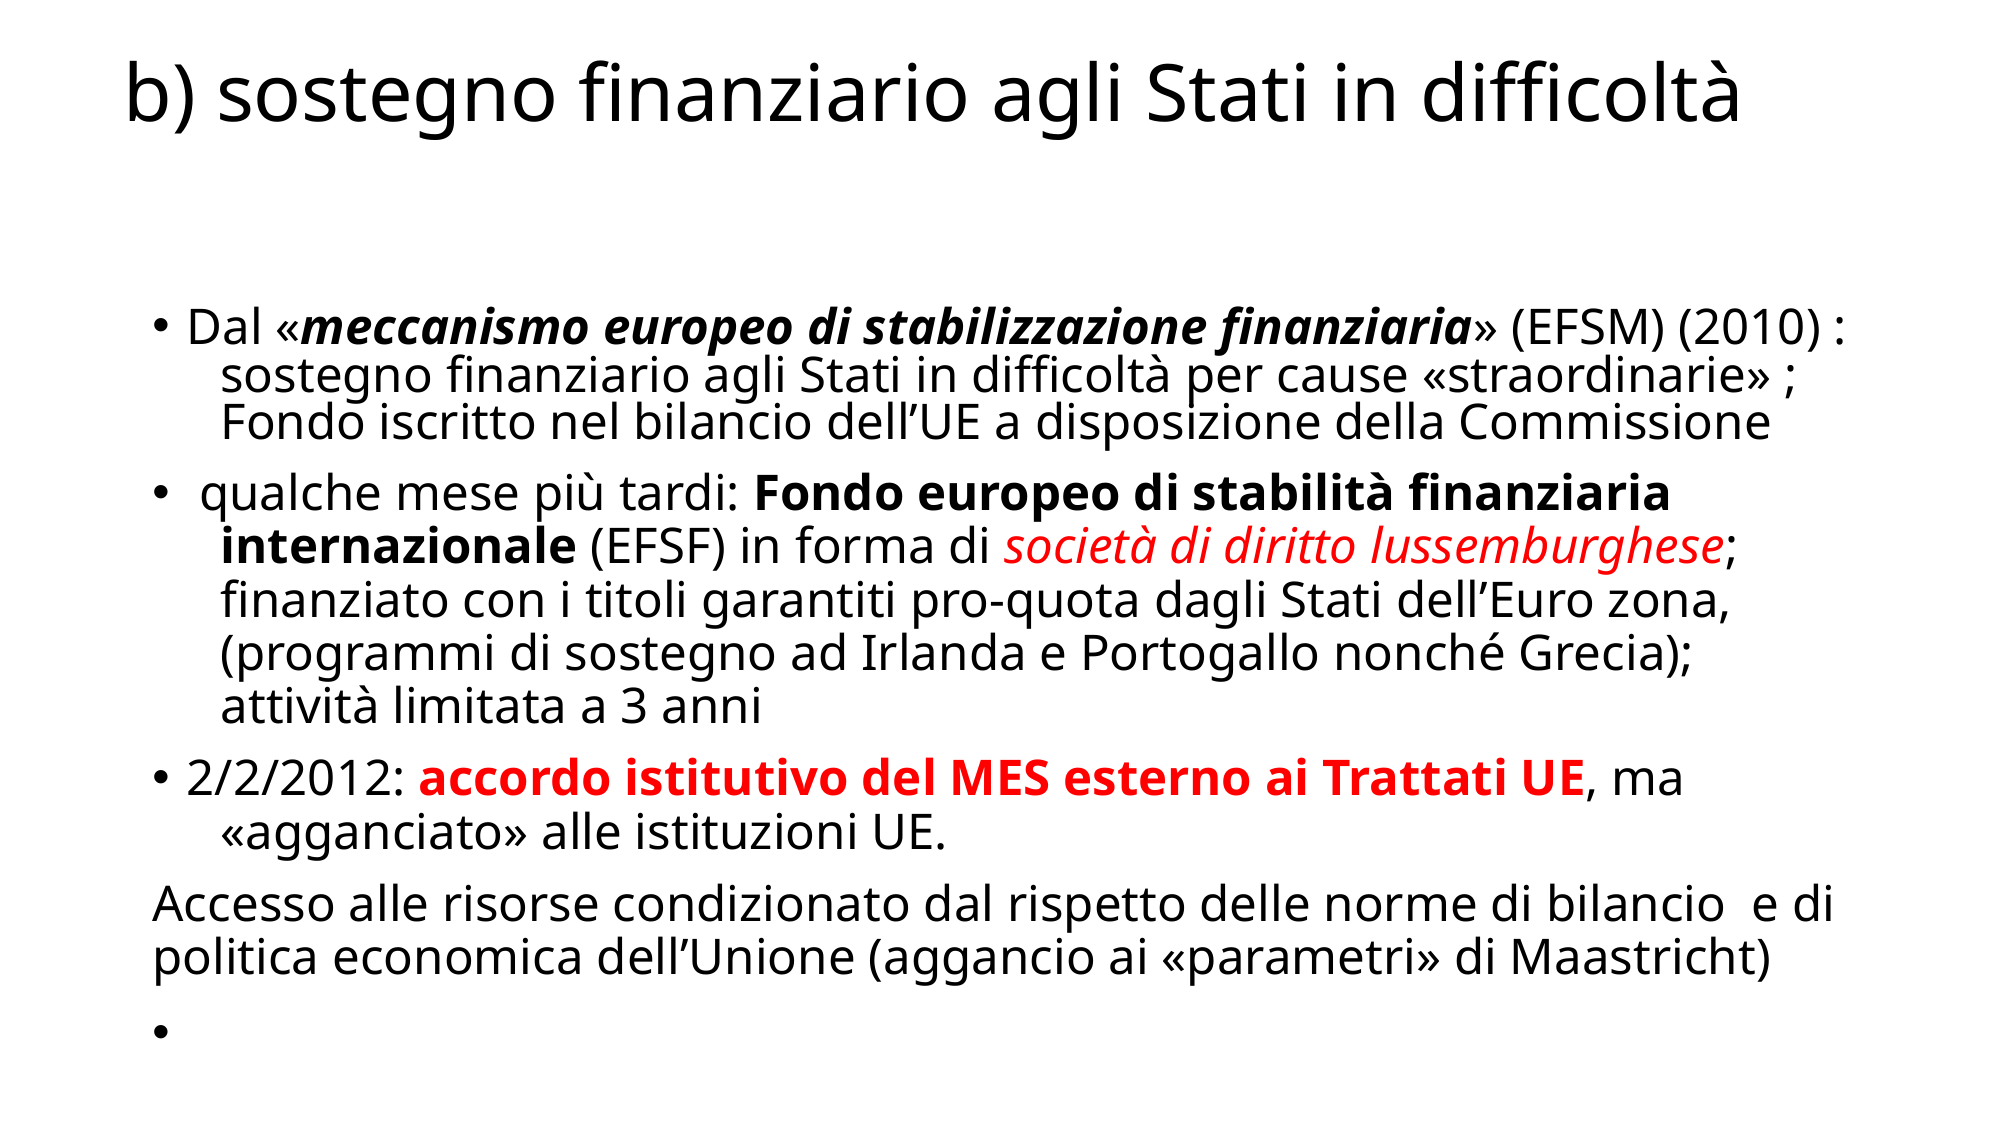

# b) sostegno finanziario agli Stati in difficoltà
Dal «meccanismo europeo di stabilizzazione finanziaria» (EFSM) (2010) : sostegno finanziario agli Stati in difficoltà per cause «straordinarie» ; Fondo iscritto nel bilancio dell’UE a disposizione della Commissione
 qualche mese più tardi: Fondo europeo di stabilità finanziaria internazionale (EFSF) in forma di società di diritto lussemburghese; finanziato con i titoli garantiti pro-quota dagli Stati dell’Euro zona, (programmi di sostegno ad Irlanda e Portogallo nonché Grecia); attività limitata a 3 anni
2/2/2012: accordo istitutivo del MES esterno ai Trattati UE, ma «agganciato» alle istituzioni UE.
Accesso alle risorse condizionato dal rispetto delle norme di bilancio e di politica economica dell’Unione (aggancio ai «parametri» di Maastricht)